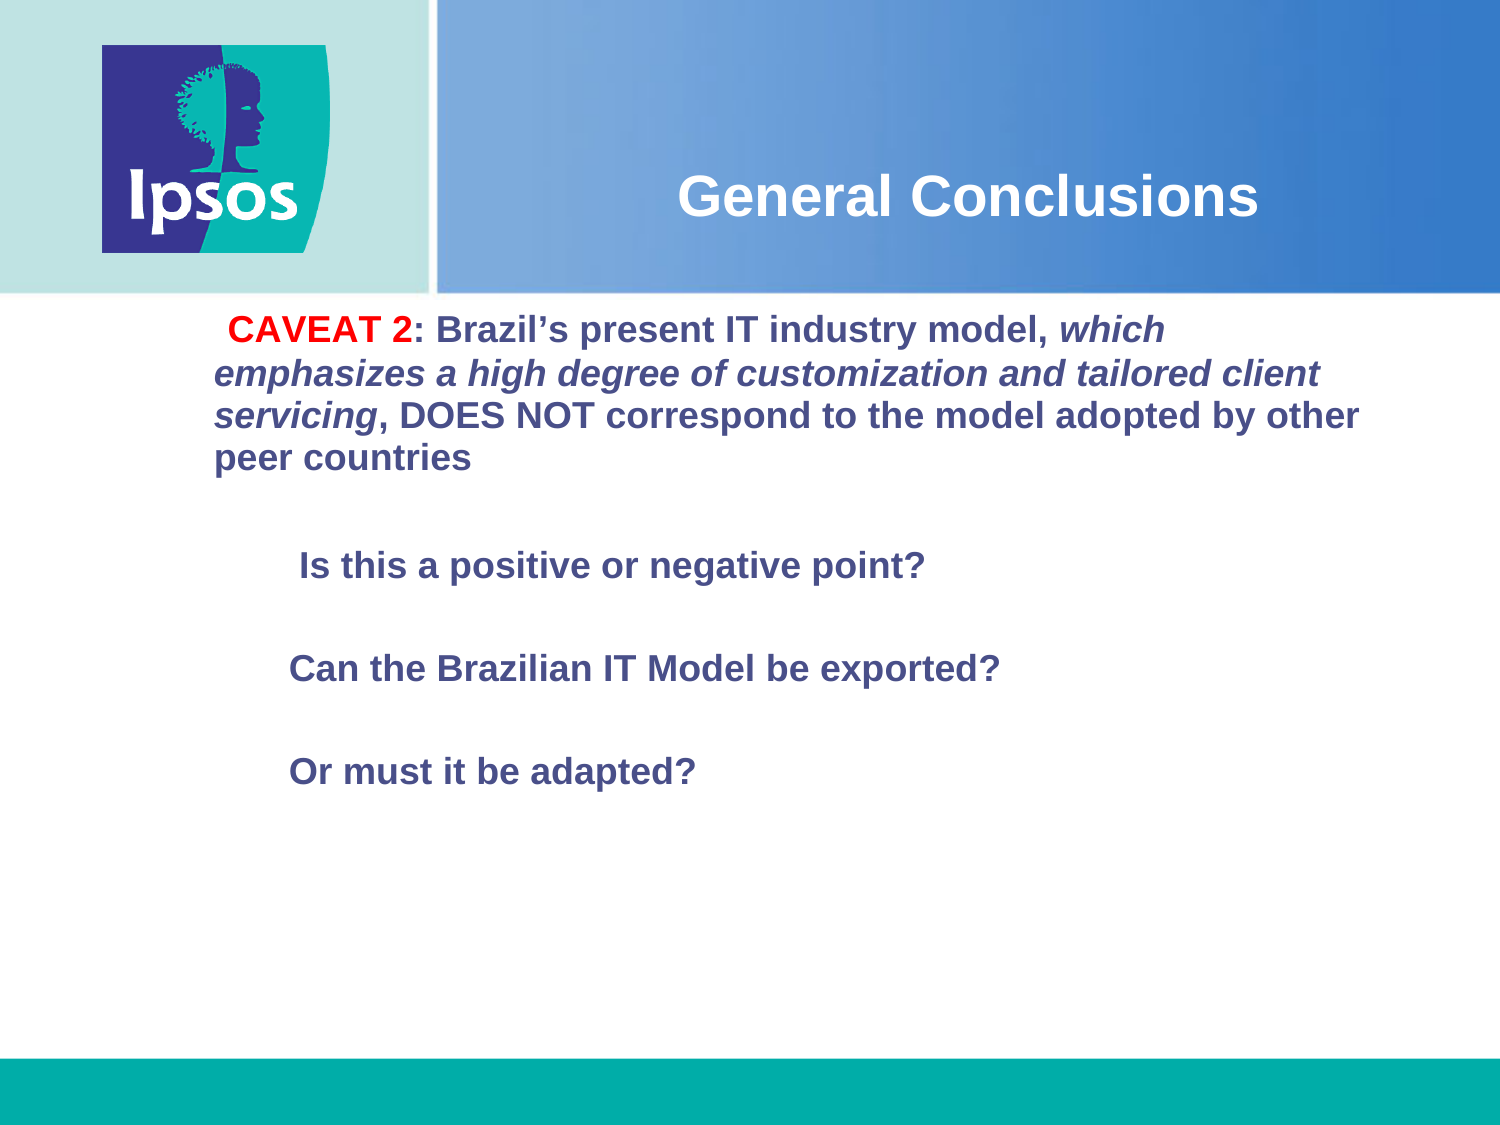

# General Conclusions
 CAVEAT 2: Brazil’s present IT industry model, which emphasizes a high degree of customization and tailored client servicing, DOES NOT correspond to the model adopted by other peer countries
 Is this a positive or negative point?
Can the Brazilian IT Model be exported?
Or must it be adapted?